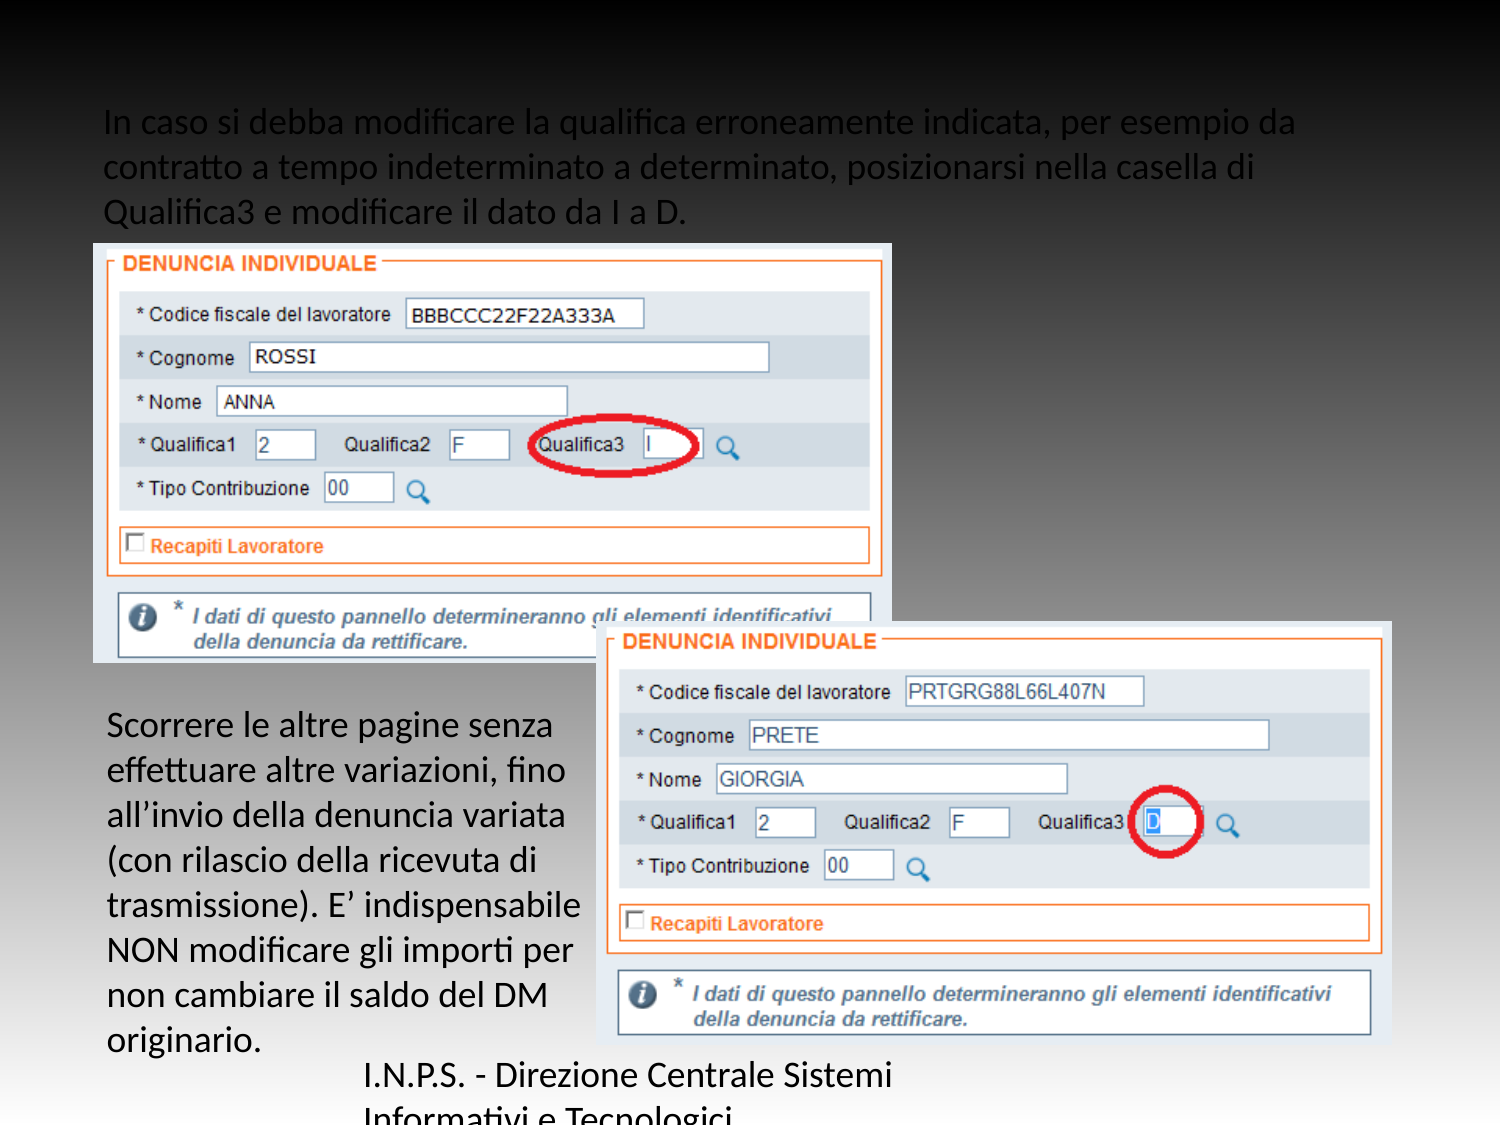

In caso si debba modificare la qualifica erroneamente indicata, per esempio da contratto a tempo indeterminato a determinato, posizionarsi nella casella di Qualifica3 e modificare il dato da I a D.
Scorrere le altre pagine senza effettuare altre variazioni, fino all’invio della denuncia variata (con rilascio della ricevuta di trasmissione). E’ indispensabile NON modificare gli importi per non cambiare il saldo del DM originario.
I.N.P.S. - Direzione Centrale Sistemi Informativi e Tecnologici